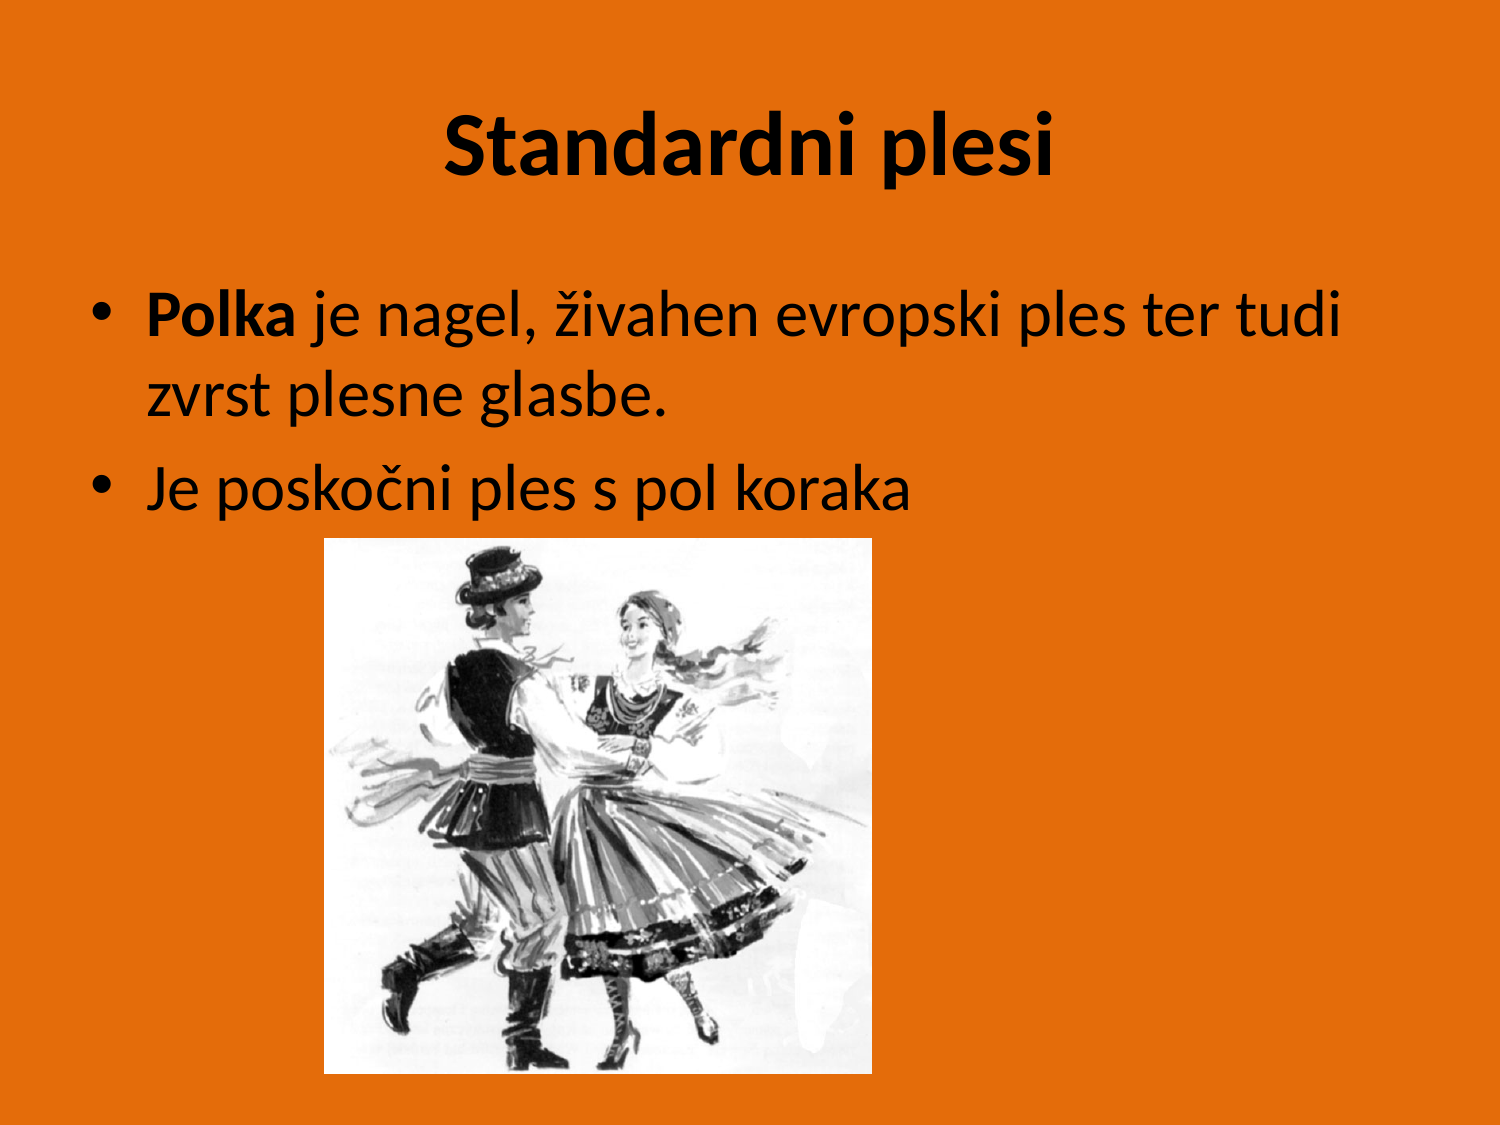

# Standardni plesi
Polka je nagel, živahen evropski ples ter tudi zvrst plesne glasbe.
Je poskočni ples s pol koraka